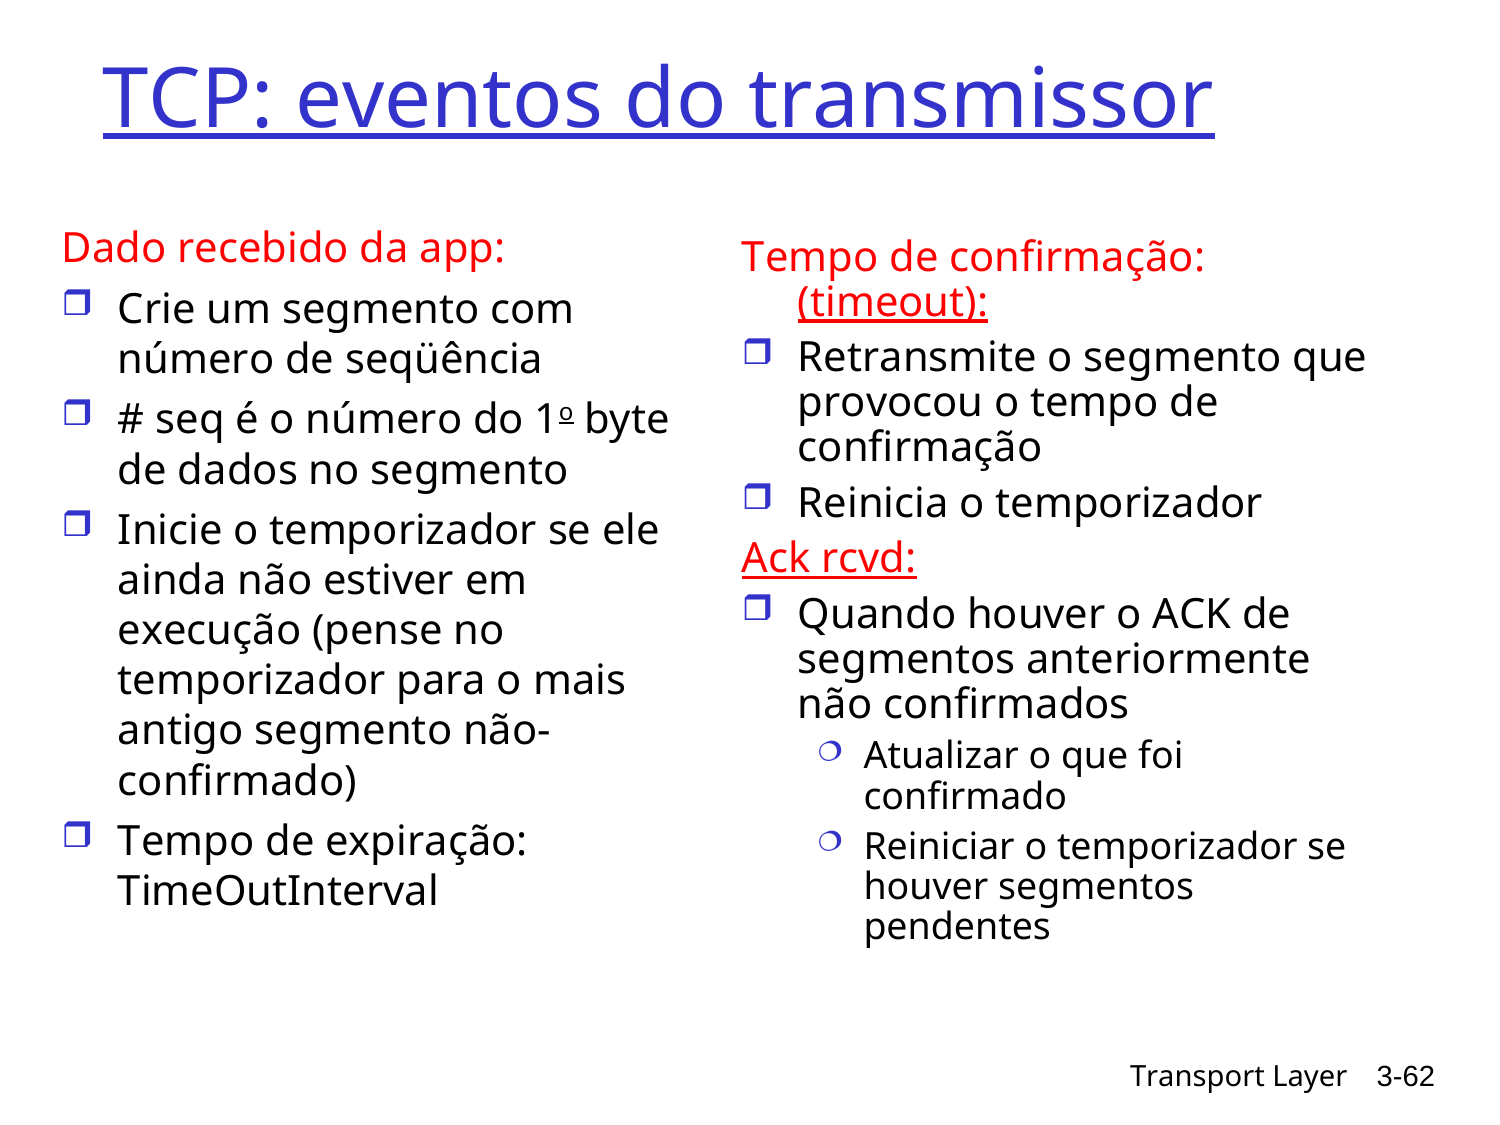

# TCP: eventos do transmissor
Dado recebido da app:
Crie um segmento com número de seqüência
# seq é o número do 1o byte de dados no segmento
Inicie o temporizador se ele ainda não estiver em execução (pense no temporizador para o mais antigo segmento não-confirmado)
Tempo de expiração: TimeOutInterval
Tempo de confirmação: (timeout):
Retransmite o segmento que provocou o tempo de confirmação
Reinicia o temporizador
Ack rcvd:
Quando houver o ACK de segmentos anteriormente não confirmados
Atualizar o que foi confirmado
Reiniciar o temporizador se houver segmentos pendentes
Transport Layer